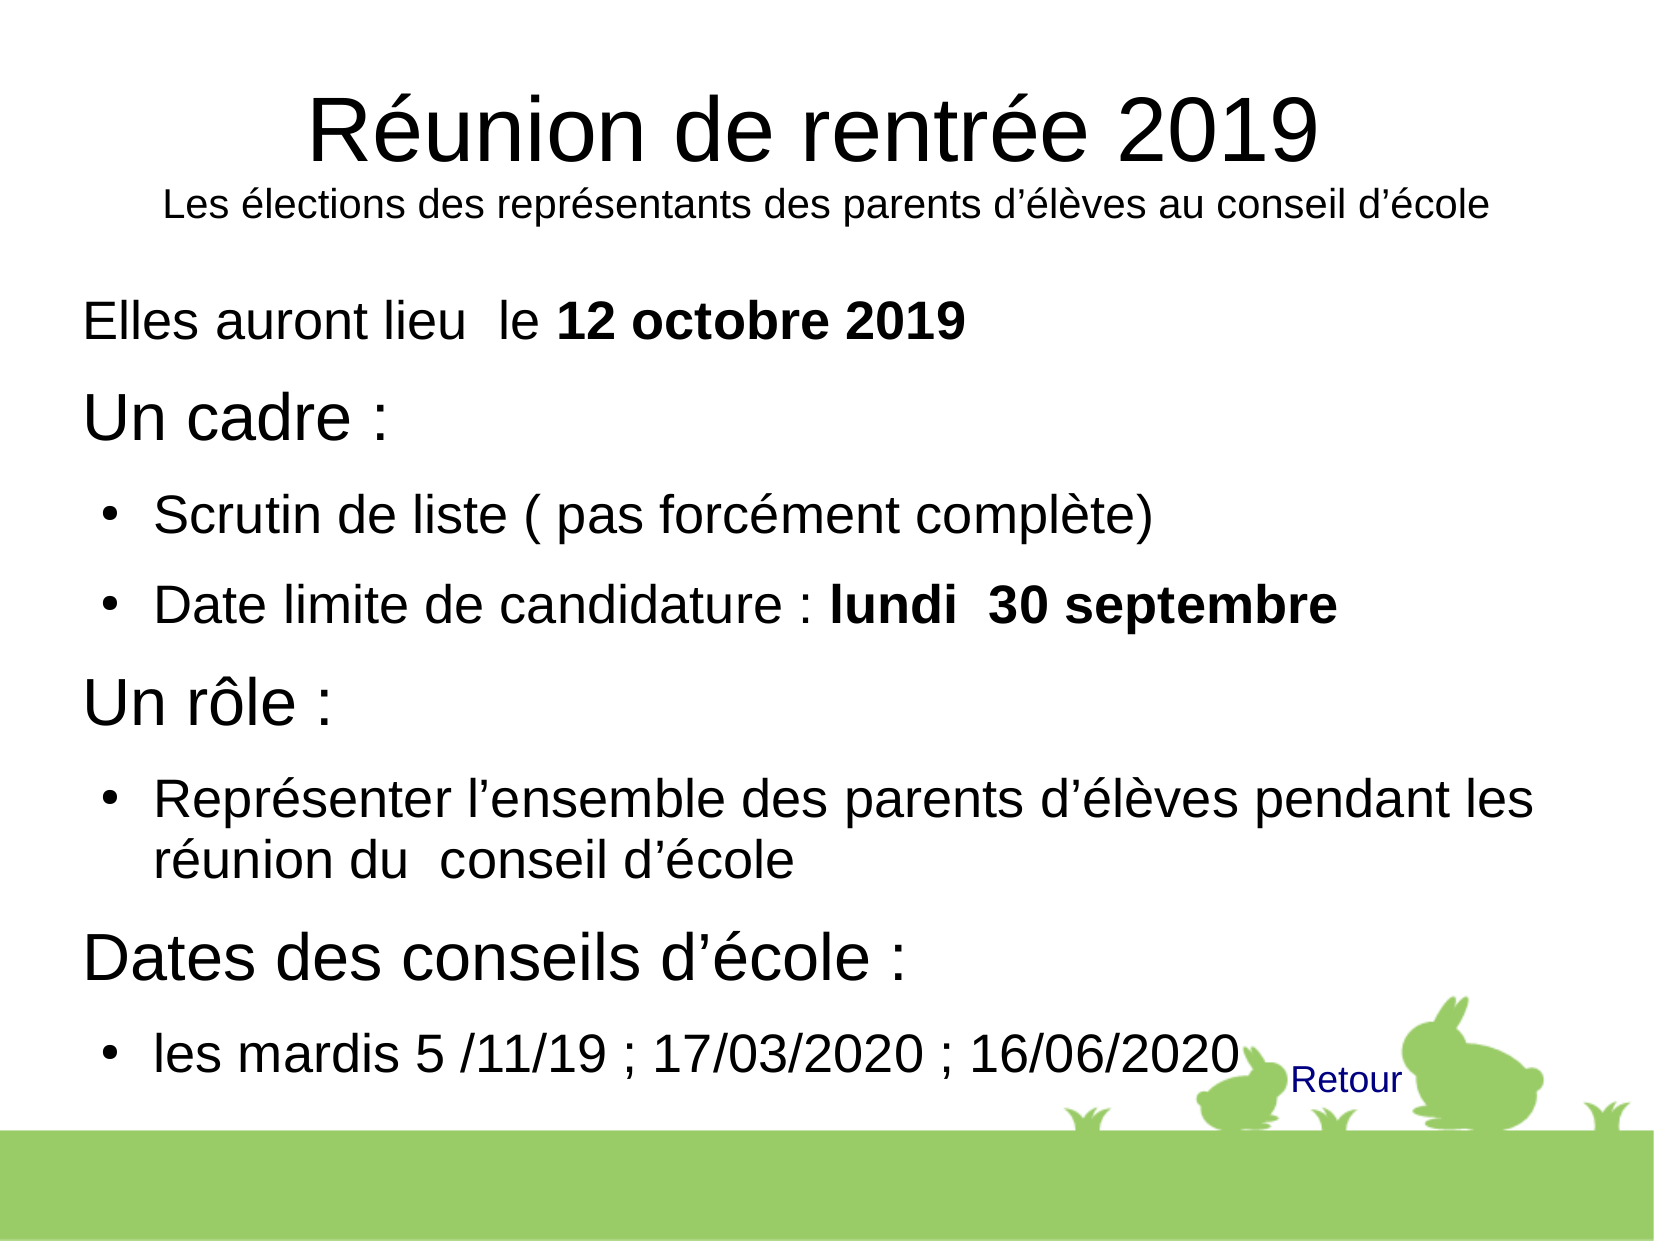

# Réunion de rentrée 2019 Les élections des représentants des parents d’élèves au conseil d’école
Elles auront lieu le 12 octobre 2019
Un cadre :
Scrutin de liste ( pas forcément complète)
Date limite de candidature : lundi 30 septembre
Un rôle :
Représenter l’ensemble des parents d’élèves pendant les réunion du conseil d’école
Dates des conseils d’école :
les mardis 5 /11/19 ; 17/03/2020 ; 16/06/2020
Retour